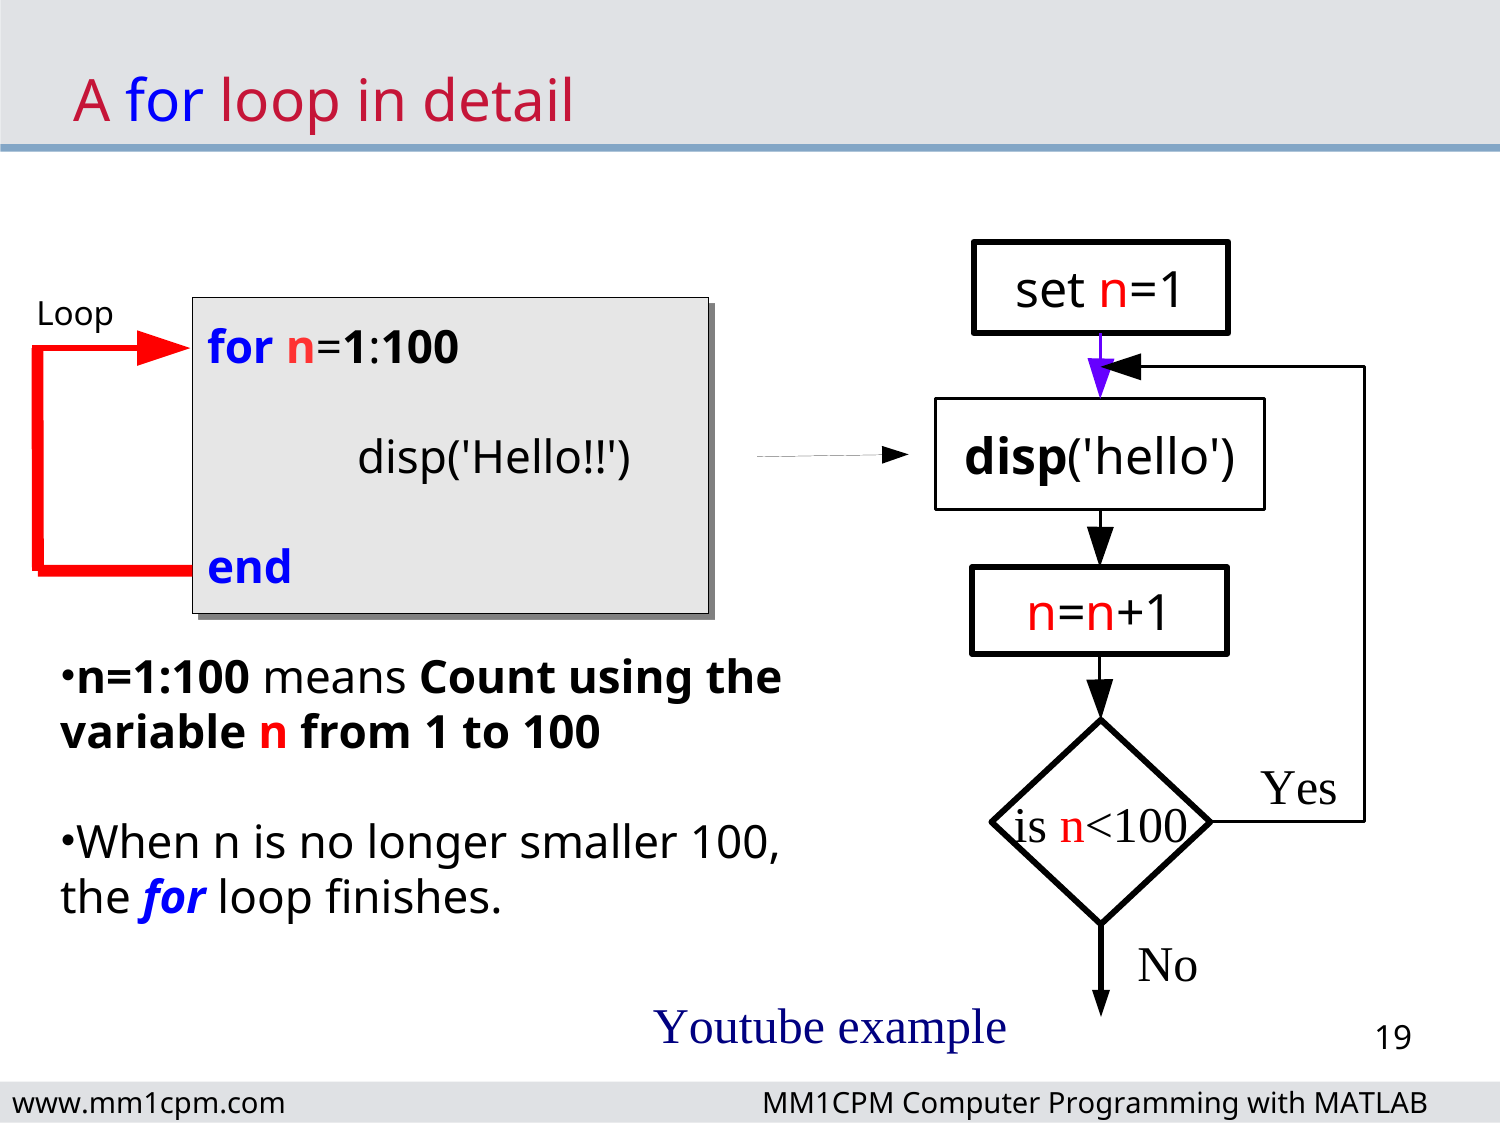

# A for loop in detail
set n=1
Loop
for n=1:100
	disp('Hello!!')
end
disp('hello')
n=n+1
n=1:100 means Count using the variable n from 1 to 100
When n is no longer smaller 100, the for loop finishes.
is n<100
Yes
No
Youtube example